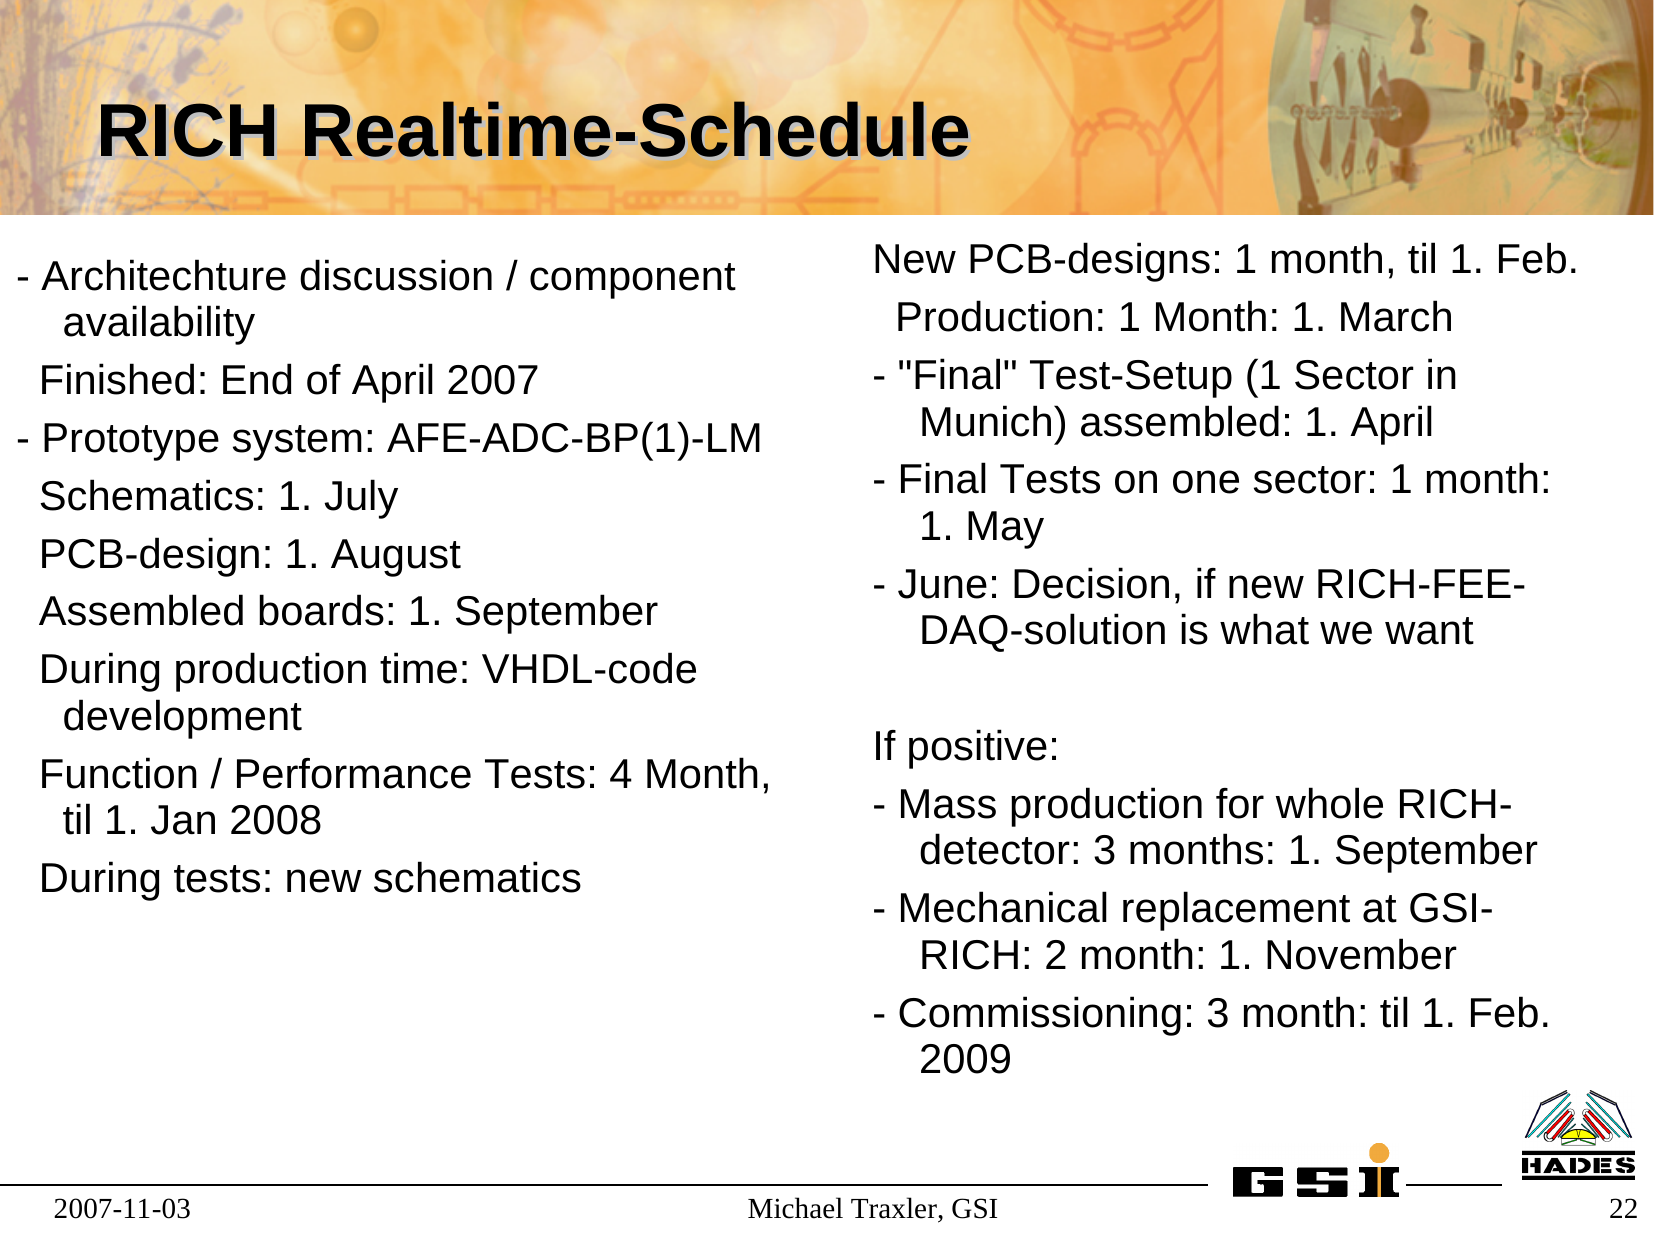

# RICH Realtime-Schedule
New PCB-designs: 1 month, til 1. Feb.
 Production: 1 Month: 1. March
- "Final" Test-Setup (1 Sector in Munich) assembled: 1. April
- Final Tests on one sector: 1 month: 1. May
- June: Decision, if new RICH-FEE-DAQ-solution is what we want
If positive:
- Mass production for whole RICH-detector: 3 months: 1. September
- Mechanical replacement at GSI-RICH: 2 month: 1. November
- Commissioning: 3 month: til 1. Feb. 2009
- Architechture discussion / component availability
 Finished: End of April 2007
- Prototype system: AFE-ADC-BP(1)-LM
 Schematics: 1. July
 PCB-design: 1. August
 Assembled boards: 1. September
 During production time: VHDL-code development
 Function / Performance Tests: 4 Month, til 1. Jan 2008
 During tests: new schematics
2006-09-26
Michael Traxler, GSI
22